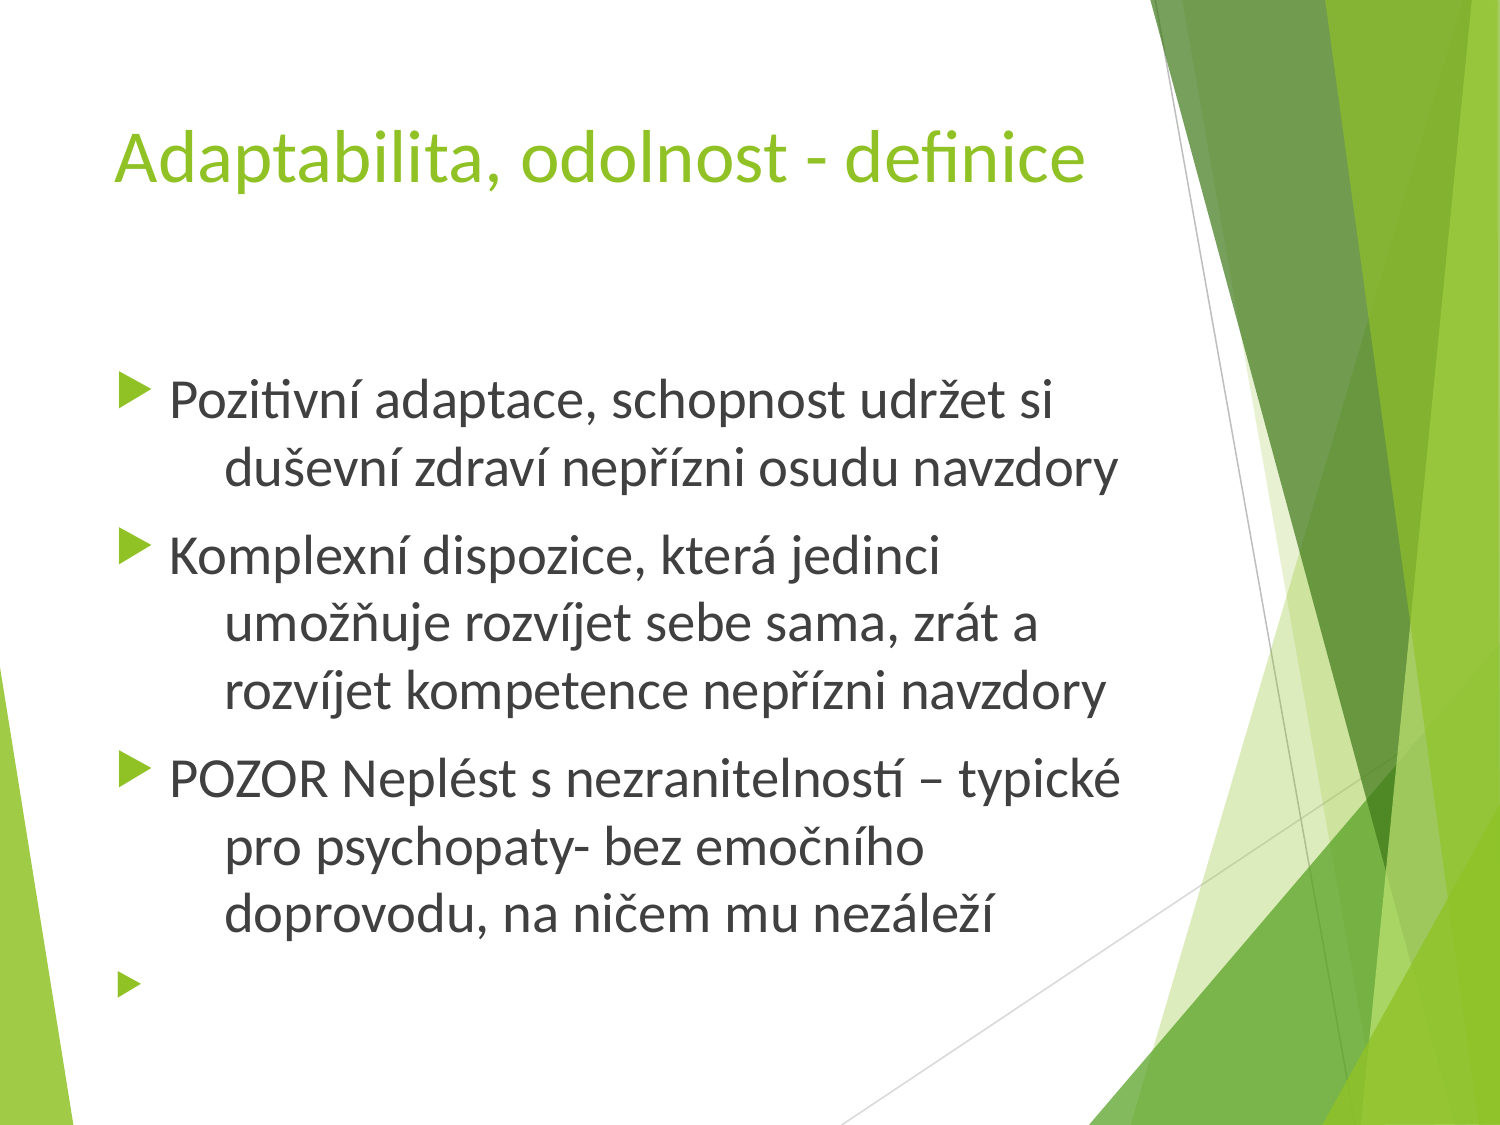

# Adaptabilita, odolnost - definice
Pozitivní adaptace, schopnost udržet si duševní zdraví nepřízni osudu navzdory
Komplexní dispozice, která jedinci umožňuje rozvíjet sebe sama, zrát a rozvíjet kompetence nepřízni navzdory
POZOR Neplést s nezranitelností – typické pro psychopaty- bez emočního doprovodu, na ničem mu nezáleží